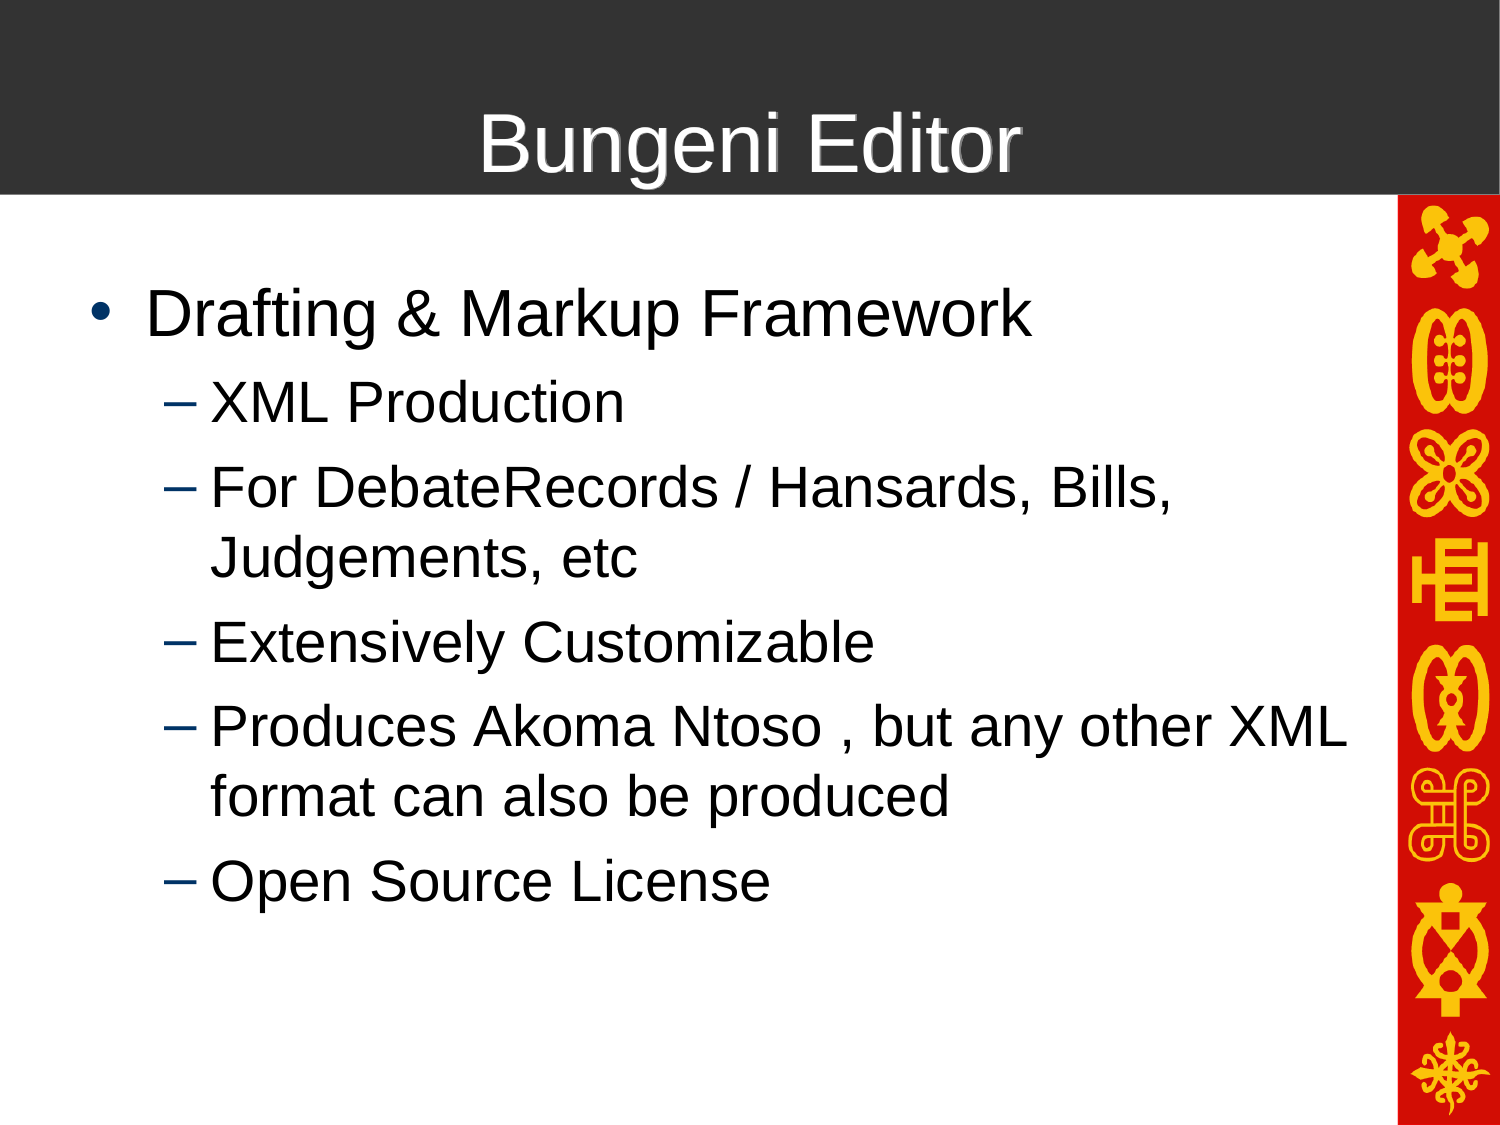

# Bungeni Editor
Drafting & Markup Framework
XML Production
For DebateRecords / Hansards, Bills, Judgements, etc
Extensively Customizable
Produces Akoma Ntoso , but any other XML format can also be produced
Open Source License